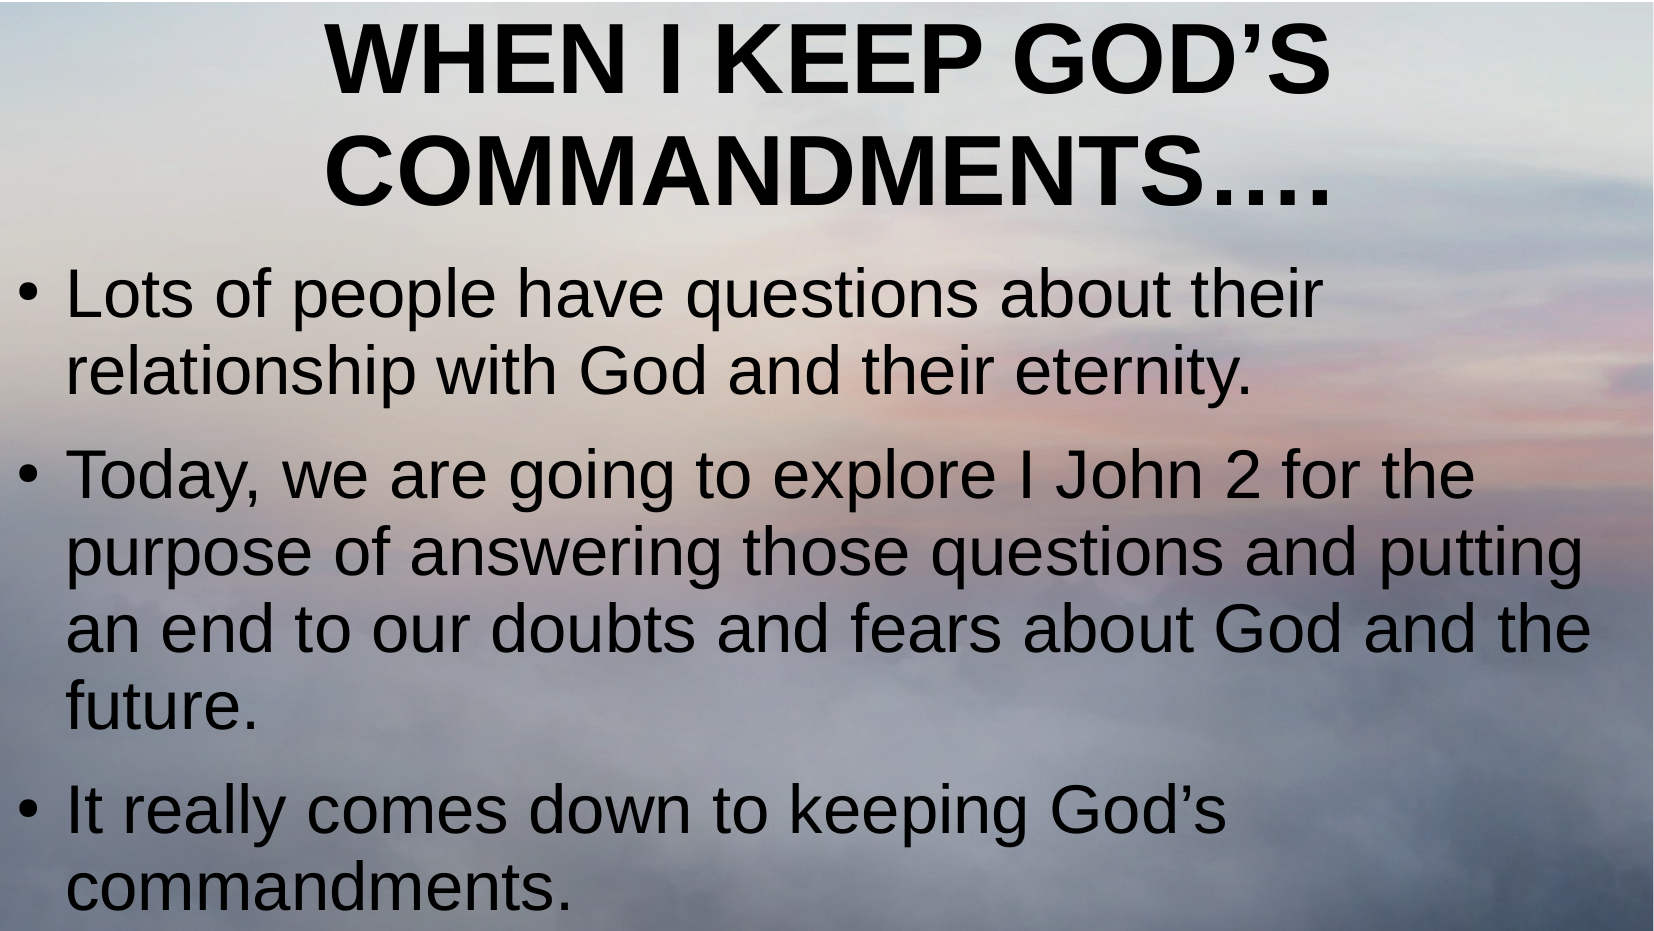

# WHEN I KEEP GOD’S COMMANDMENTS….
Lots of people have questions about their relationship with God and their eternity.
Today, we are going to explore I John 2 for the purpose of answering those questions and putting an end to our doubts and fears about God and the future.
It really comes down to keeping God’s commandments.